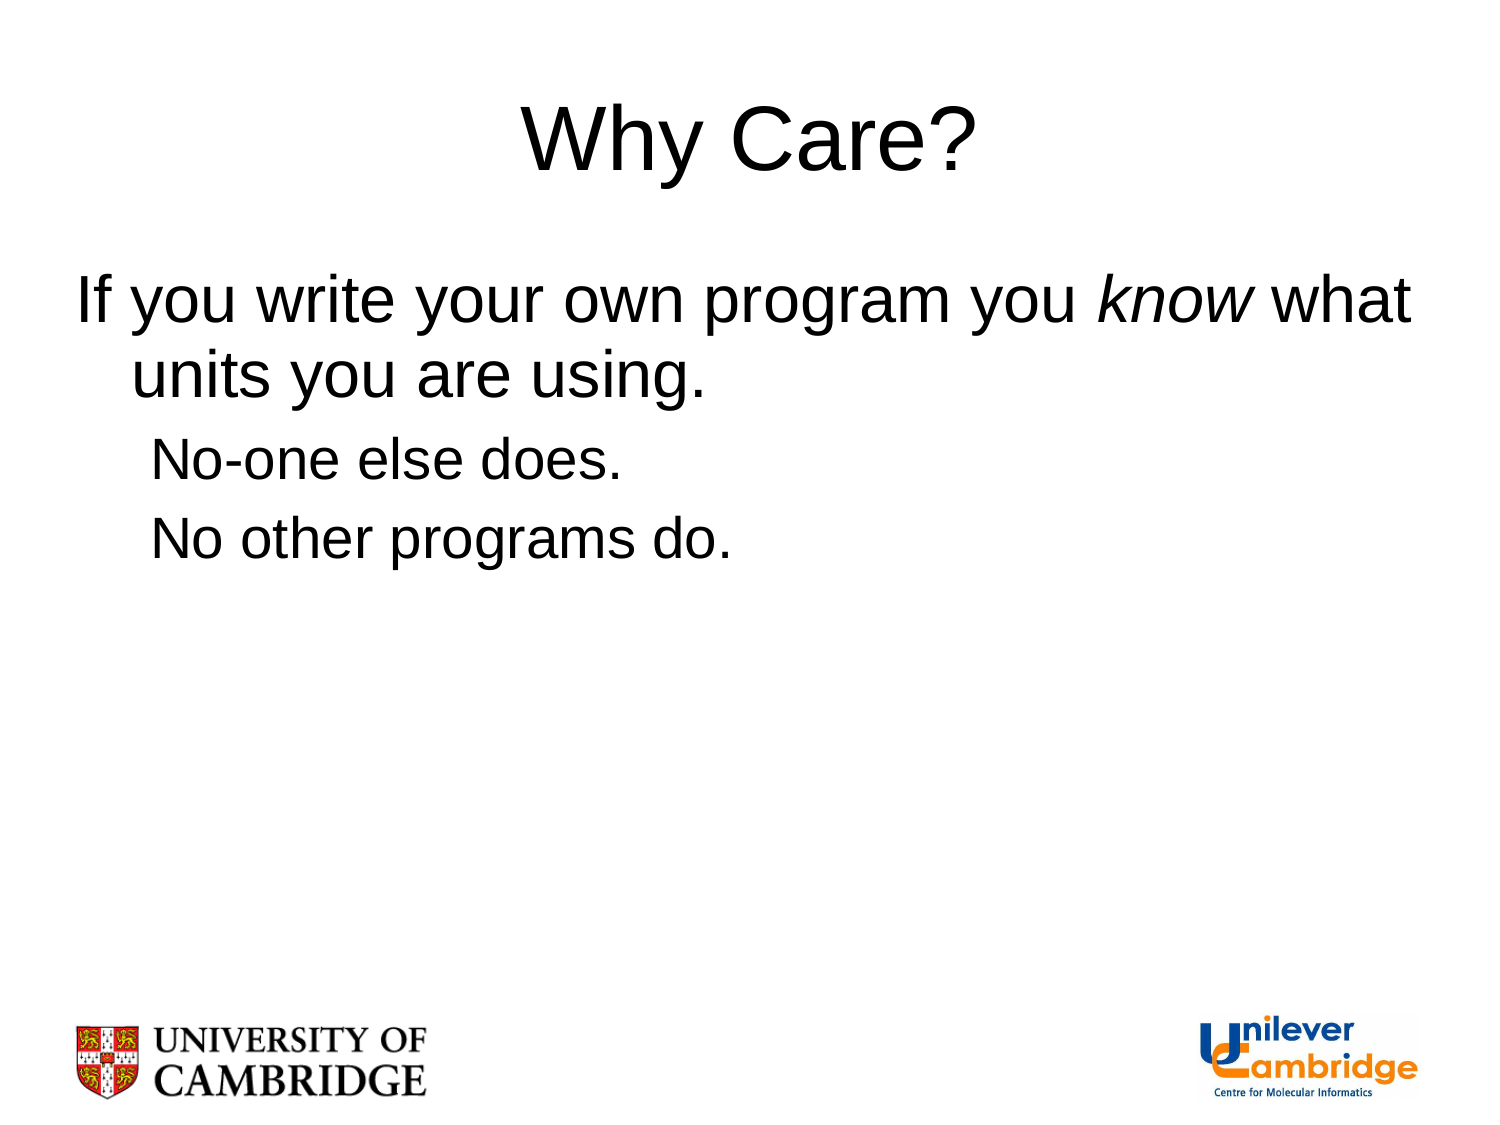

# Why Care?
If you write your own program you know what units you are using.
No-one else does.
No other programs do.